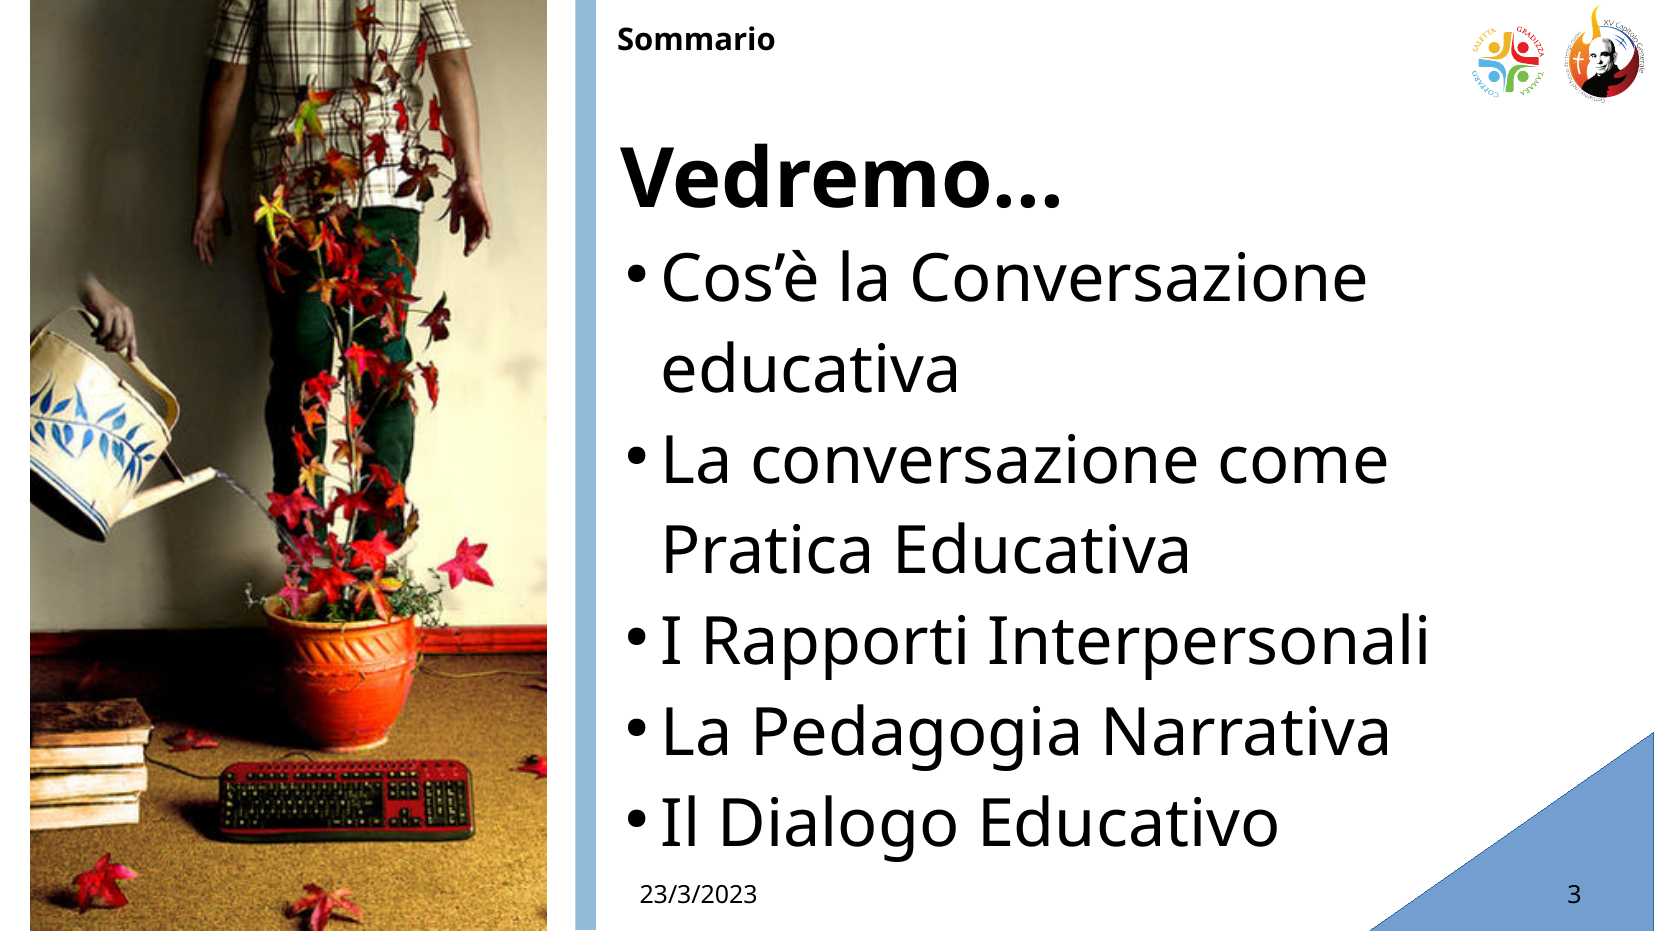

Sommario
# Vedremo...
Cos’è la Conversazione educativa
La conversazione come Pratica Educativa
I Rapporti Interpersonali
La Pedagogia Narrativa
Il Dialogo Educativo